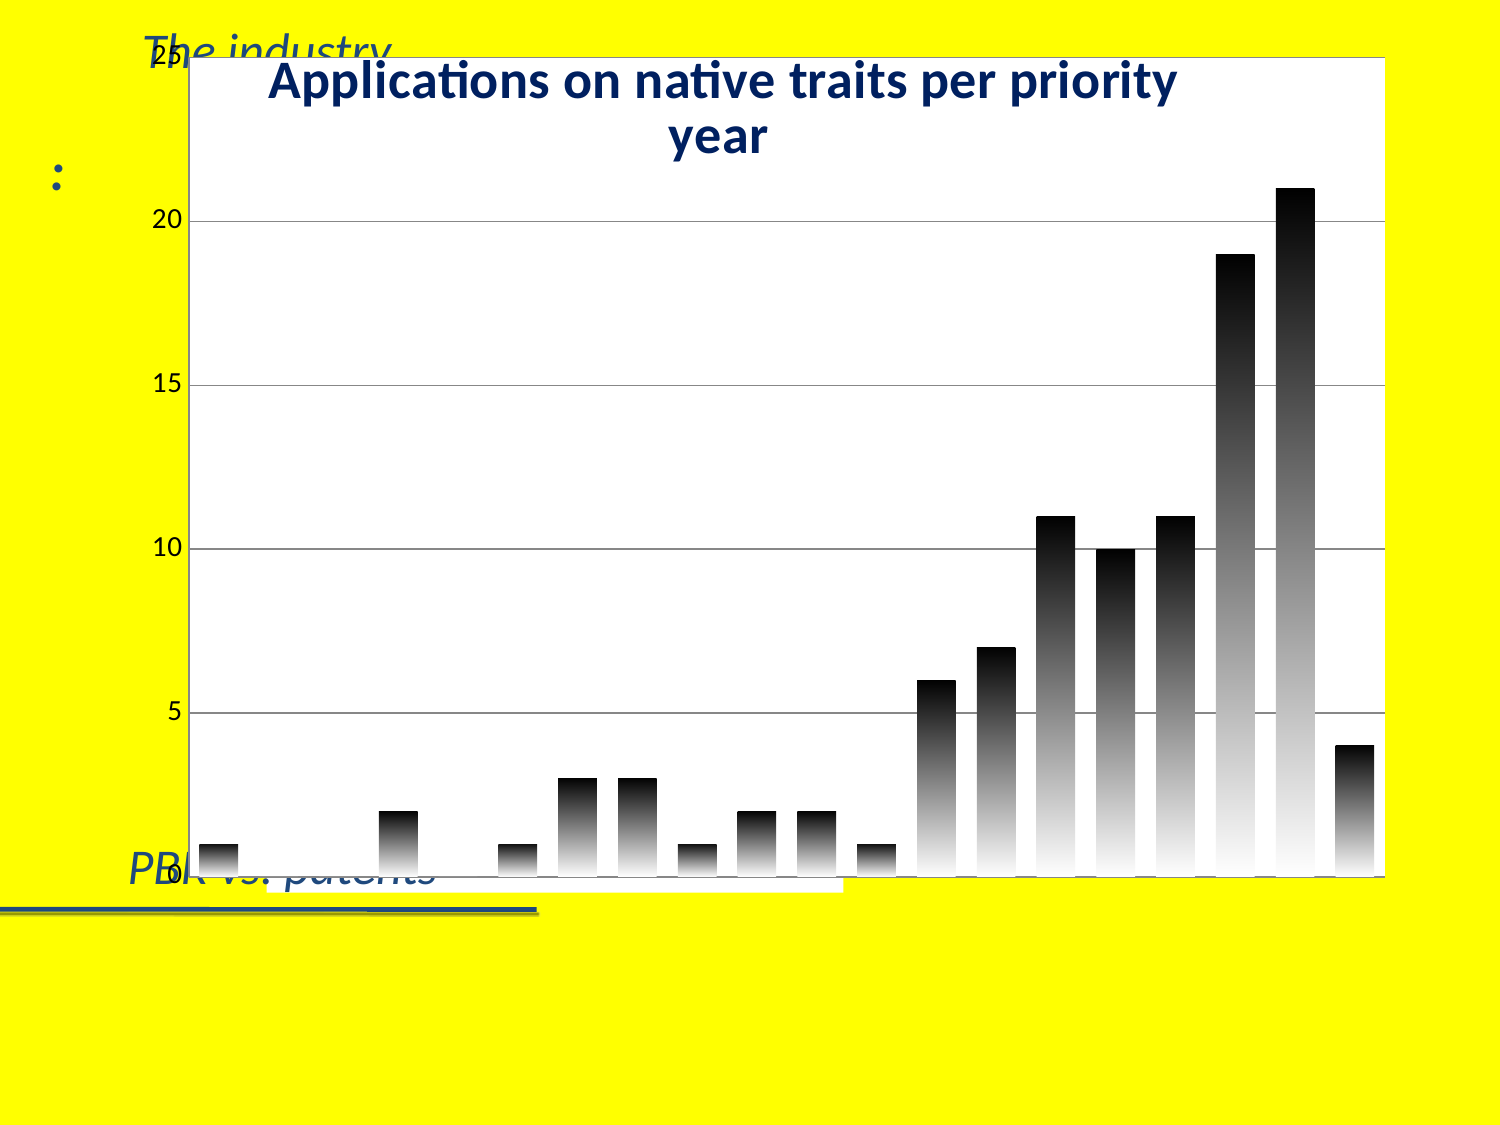

The industry
### Chart: Applications on native traits per priority year
| Category | |
|---|---|
| 1990 | 1.0 |
| 1991 | 0.0 |
| 1992 | 0.0 |
| 1993 | 2.0 |
| 1994 | 0.0 |
| 1995 | 1.0 |
| 1996 | 3.0 |
| 1997 | 3.0 |
| 1998 | 1.0 |
| 1999 | 2.0 |
| 2000 | 2.0 |
| 2001 | 1.0 |
| 2002 | 6.0 |
| 2003 | 7.0 |
| 2004 | 11.0 |
| 2005 | 10.0 |
| 2006 | 11.0 |
| 2007 | 19.0 |
| 2008 | 21.0 |
| 2009 | 4.0 |
:
[unsupported chart]
### Chart
| Category | |
|---|---|
| Vilmorin | 5.0 |
| Taki | 0.0 |
| Syngenta | 14.0 |
| Sakata | 0.0 |
| Rijk Zwaan | 11.0 |
| Nunhems | 3.0 |
| Monsanto | 30.0 |
| Enza Zaden | 9.0 |
| Bejo | 4.0 |PBR vs. patents
Number of patent applications on native traits in Europe